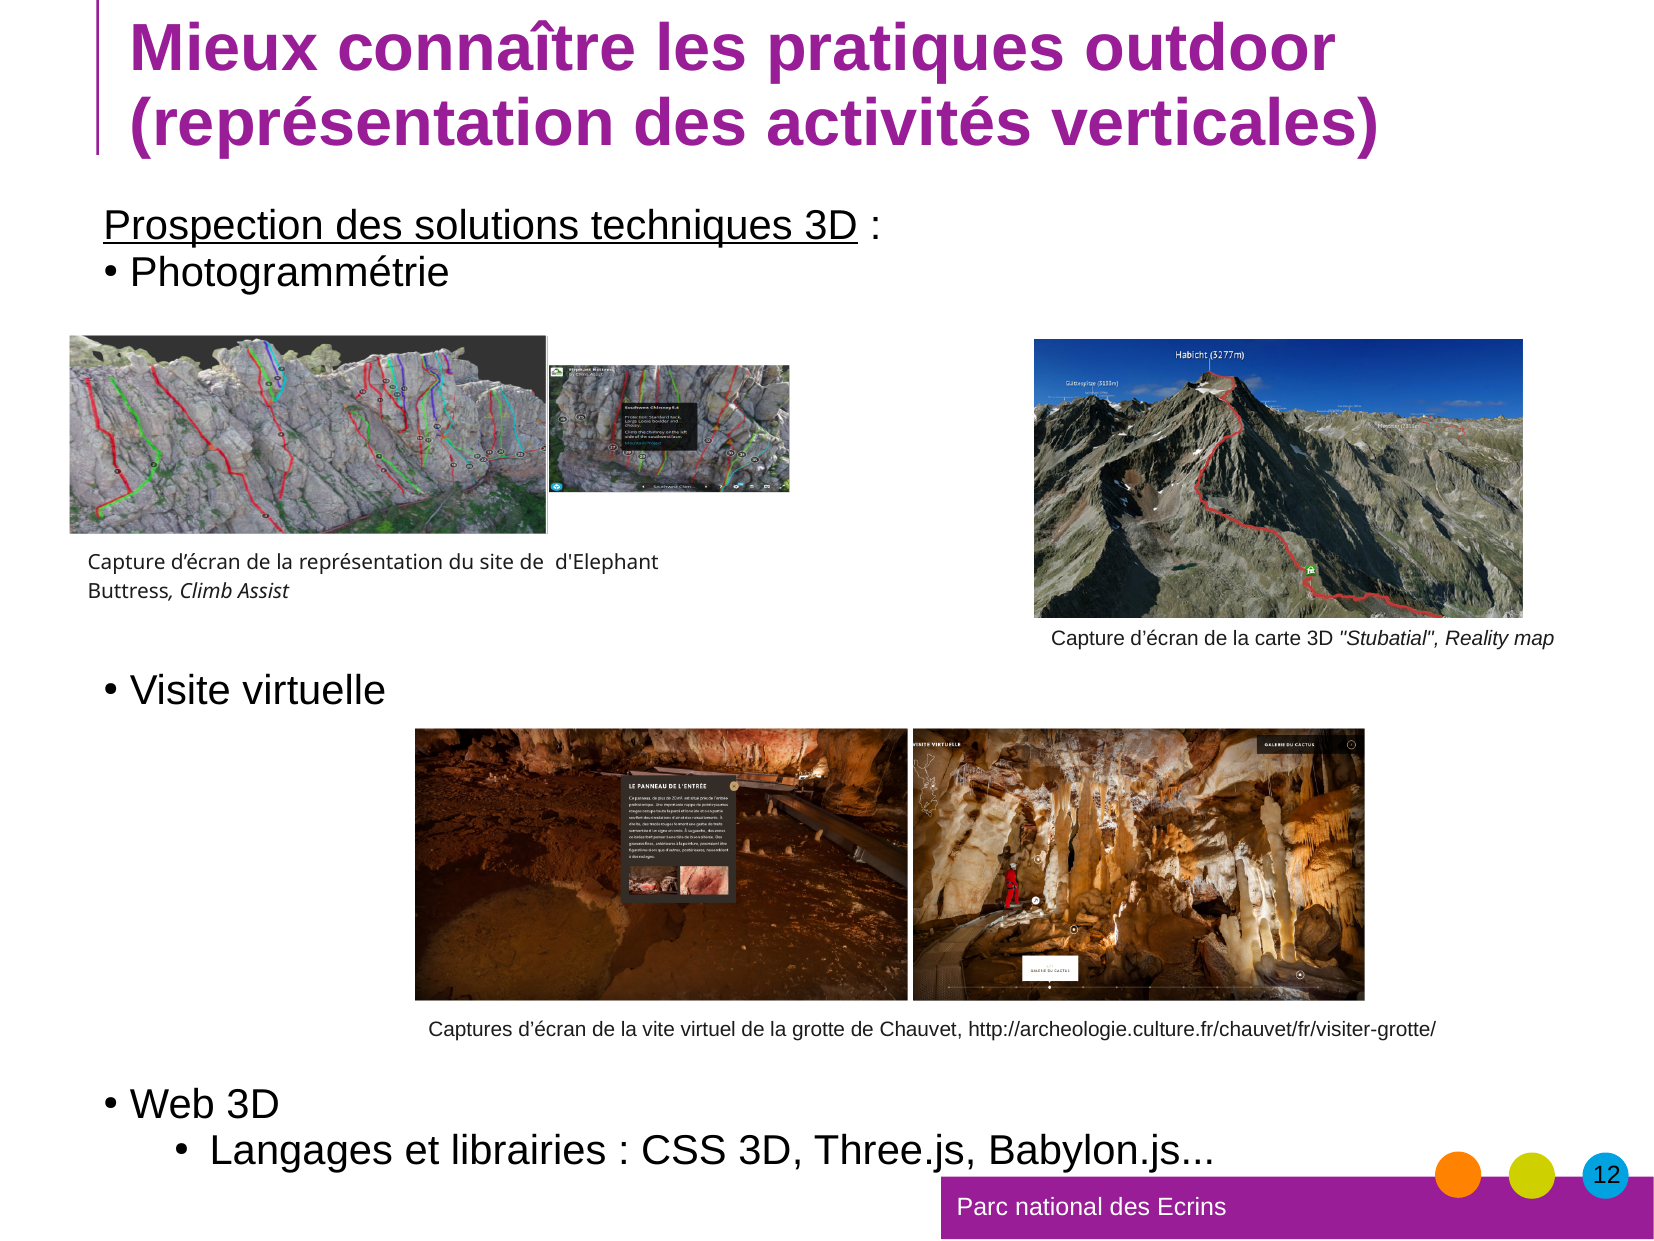

# Mieux connaître les pratiques outdoor (représentation des activités verticales)
Prospection des solutions techniques 3D :
 Photogrammétrie
 Visite virtuelle
 Web 3D
Langages et librairies : CSS 3D, Three.js, Babylon.js...
Capture d’écran de la représentation du site de d'Elephant Buttress, Climb Assist
Capture d’écran de la carte 3D "Stubatial", Reality map
Captures d’écran de la vite virtuel de la grotte de Chauvet, http://archeologie.culture.fr/chauvet/fr/visiter-grotte/